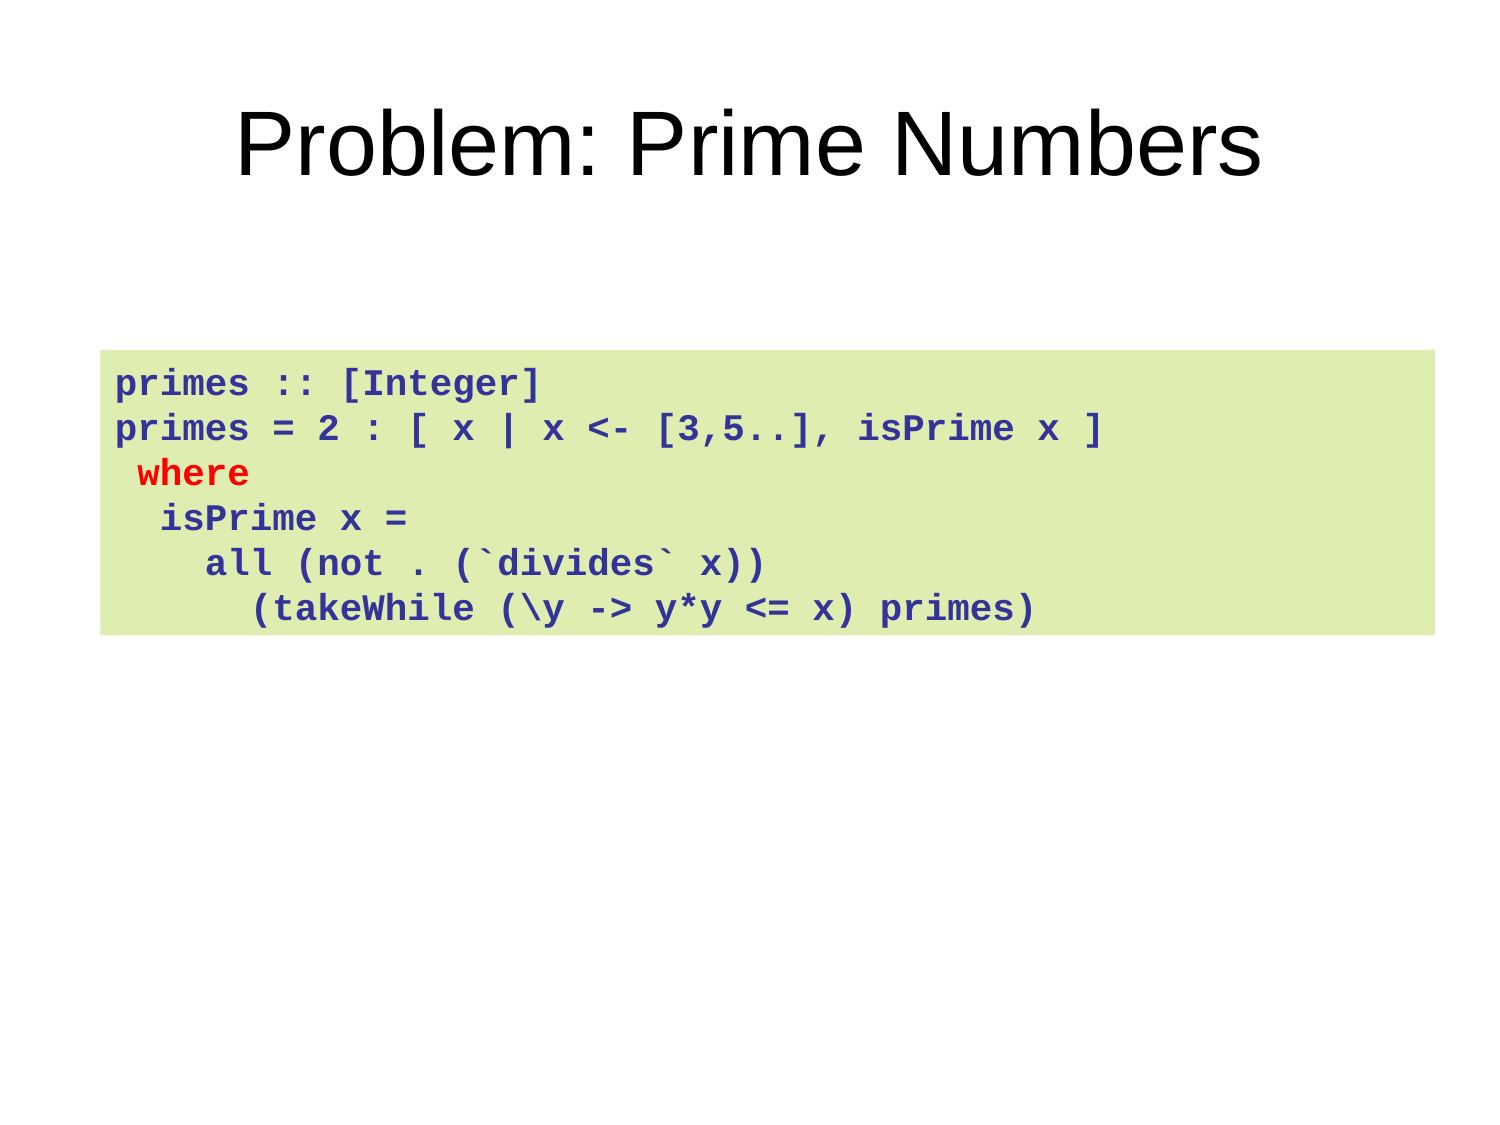

# Problem: Prime Numbers
primes :: [Integer]
primes = 2 : [ x | x <- [3,5..], isPrime x ]
 where
 isPrime x =
 all (not . (`divides` x))
 (takeWhile (\y -> y*y <= x) primes)